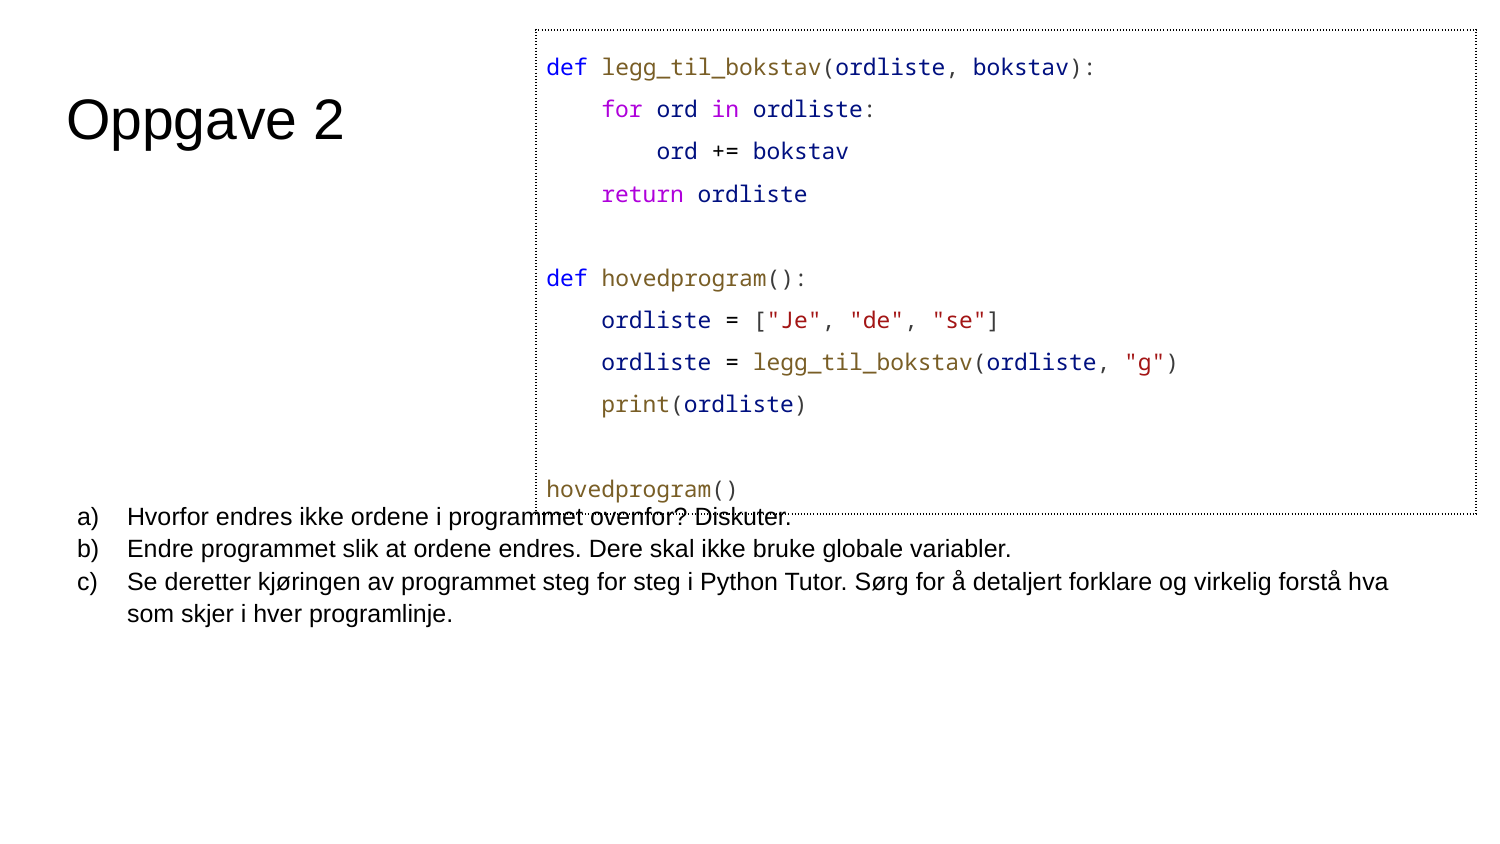

| def legg\_til\_bokstav(ordliste, bokstav): for ord in ordliste: ord += bokstav return ordliste def hovedprogram(): ordliste = ["Je", "de", "se"] ordliste = legg\_til\_bokstav(ordliste, "g") print(ordliste) hovedprogram() |
| --- |
# Oppgave 2
Hvorfor endres ikke ordene i programmet ovenfor? Diskuter.
Endre programmet slik at ordene endres. Dere skal ikke bruke globale variabler.
Se deretter kjøringen av programmet steg for steg i Python Tutor. Sørg for å detaljert forklare og virkelig forstå hva som skjer i hver programlinje.